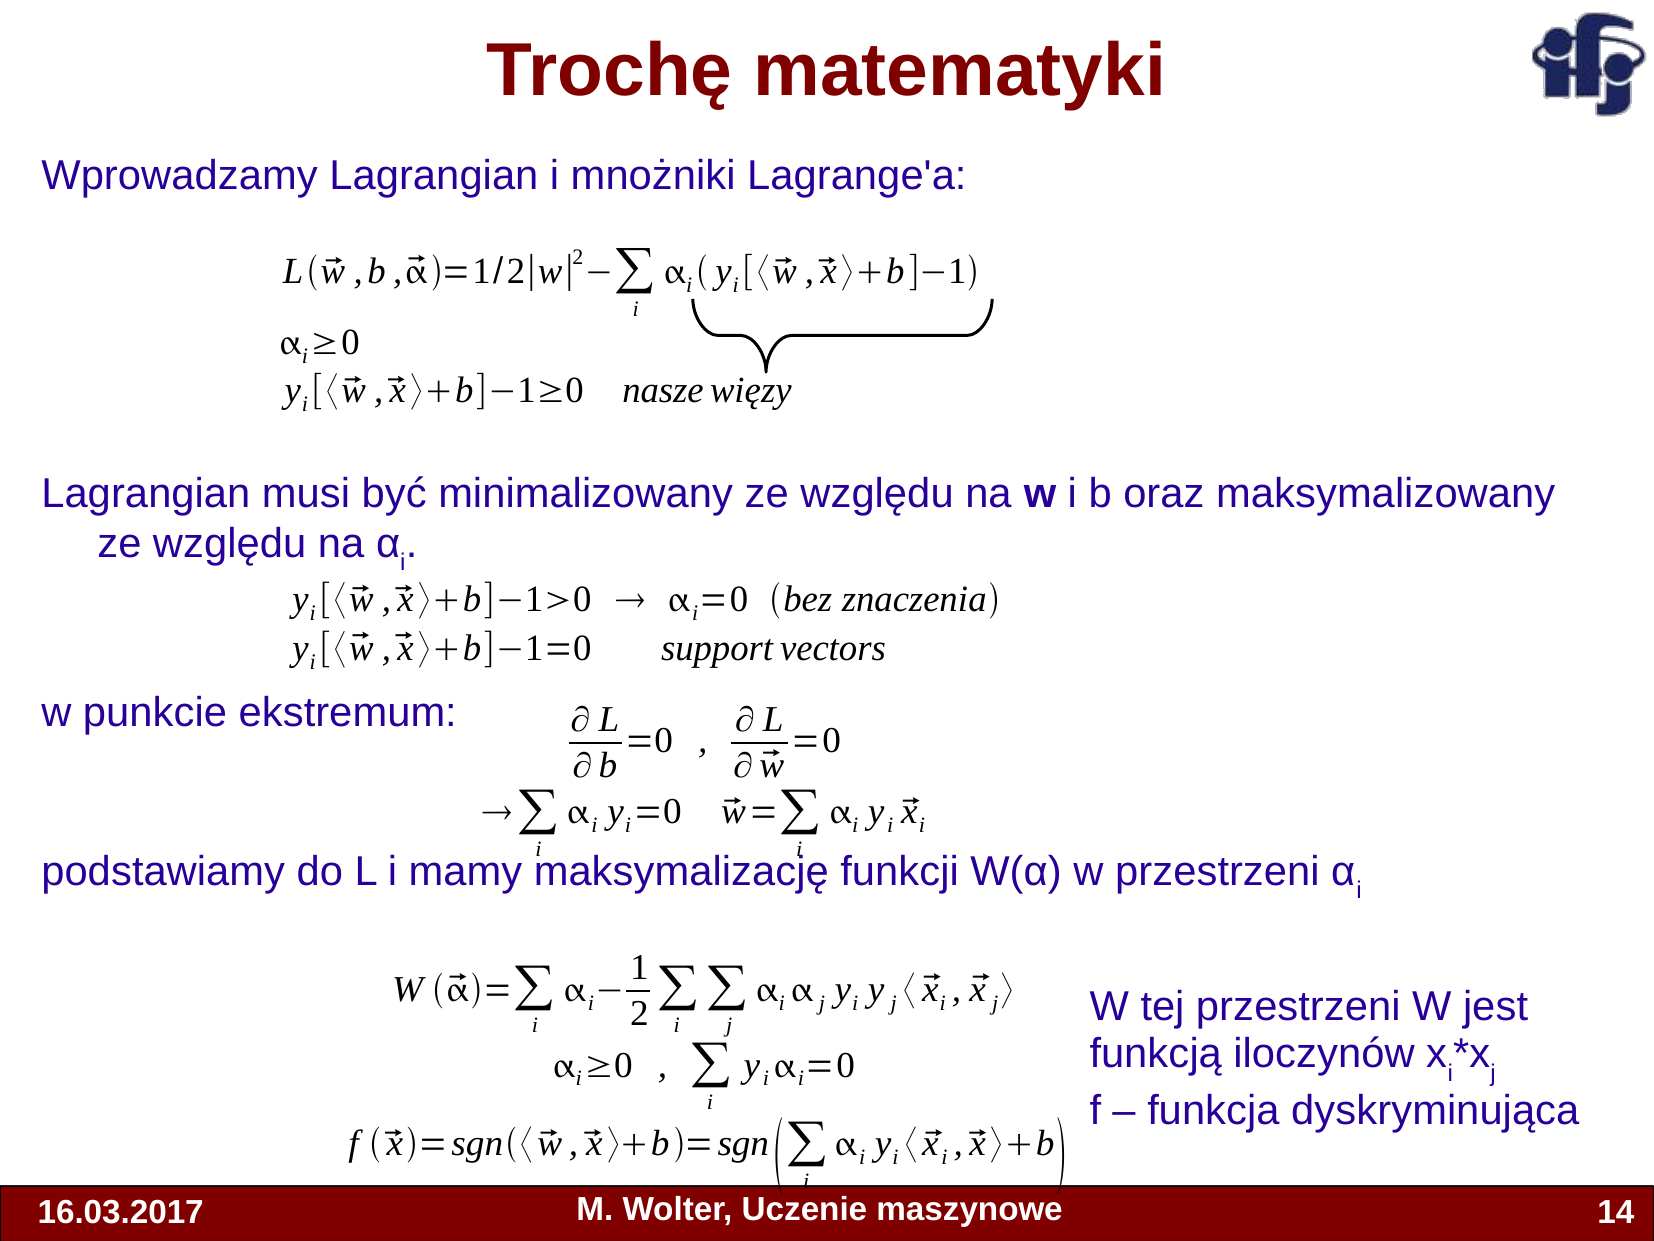

# Trochę matematyki
Wprowadzamy Lagrangian i mnożniki Lagrange'a:
Lagrangian musi być minimalizowany ze względu na w i b oraz maksymalizowany ze względu na αi.
w punkcie ekstremum:
podstawiamy do L i mamy maksymalizację funkcji W(α) w przestrzeni αi
W tej przestrzeni W jest
funkcją iloczynów xi*xj
f – funkcja dyskryminująca
7.11.2007
Marcin Wolter, "Support Vector Machines"